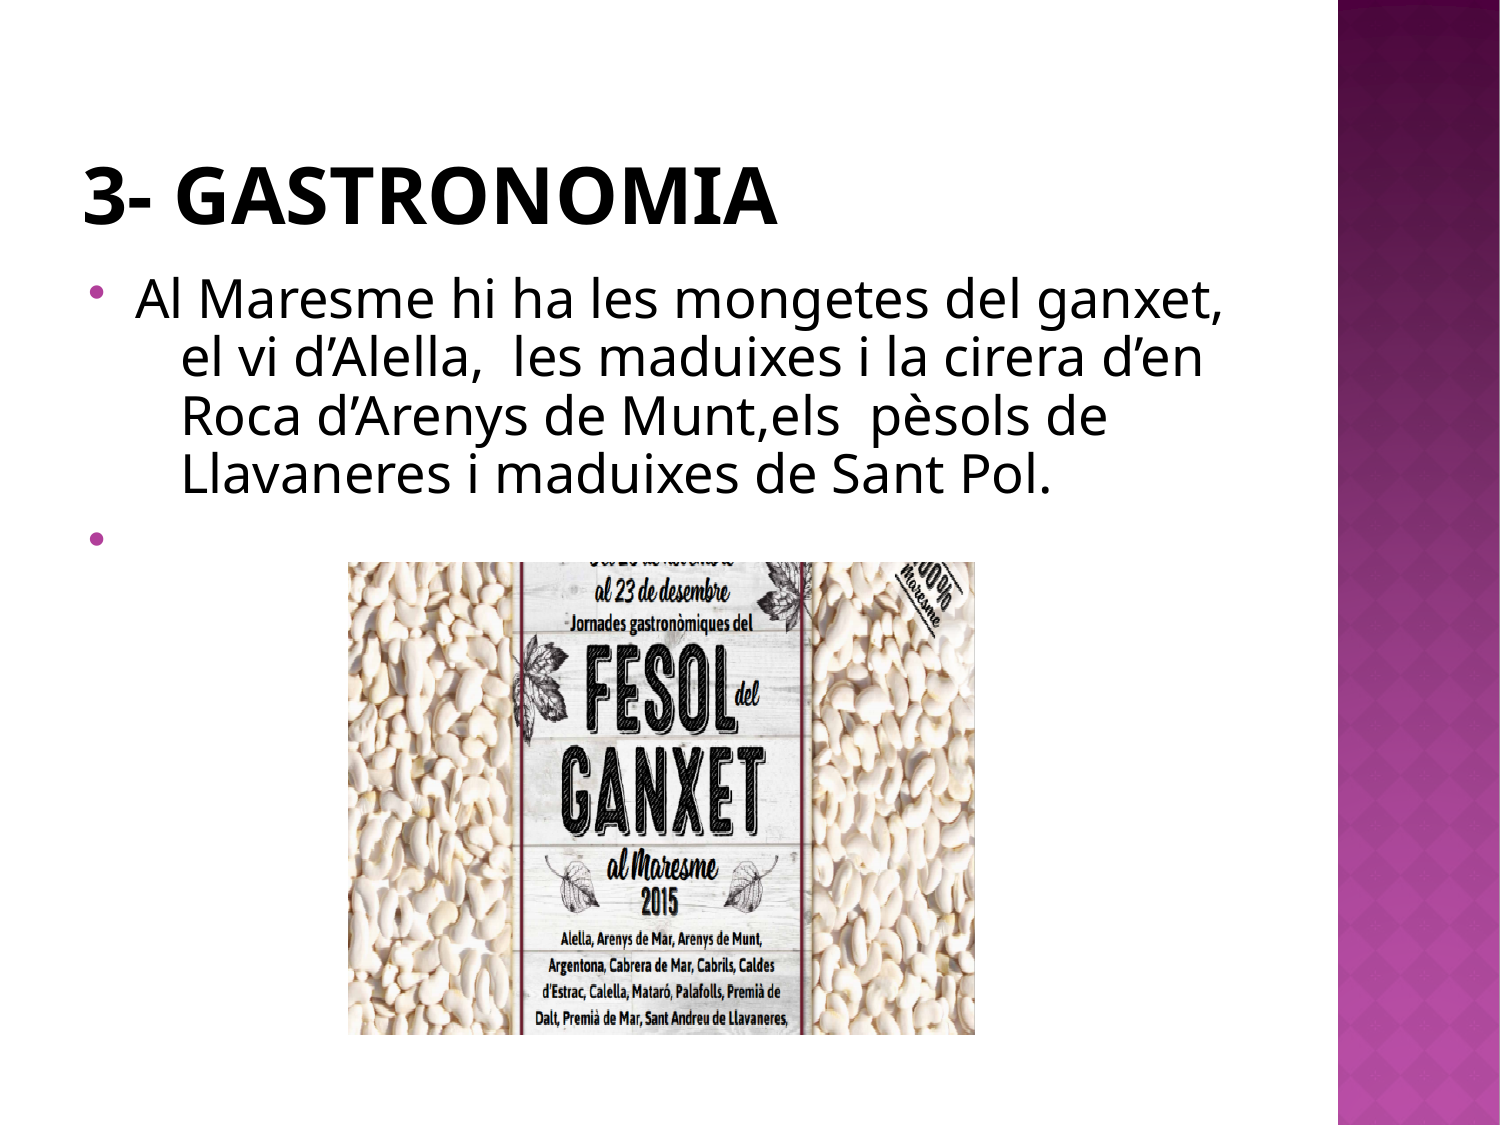

# 3- GASTRONOMIA
Al Maresme hi ha les mongetes del ganxet, el vi d’Alella, les maduixes i la cirera d’en Roca d’Arenys de Munt,els pèsols de Llavaneres i maduixes de Sant Pol.